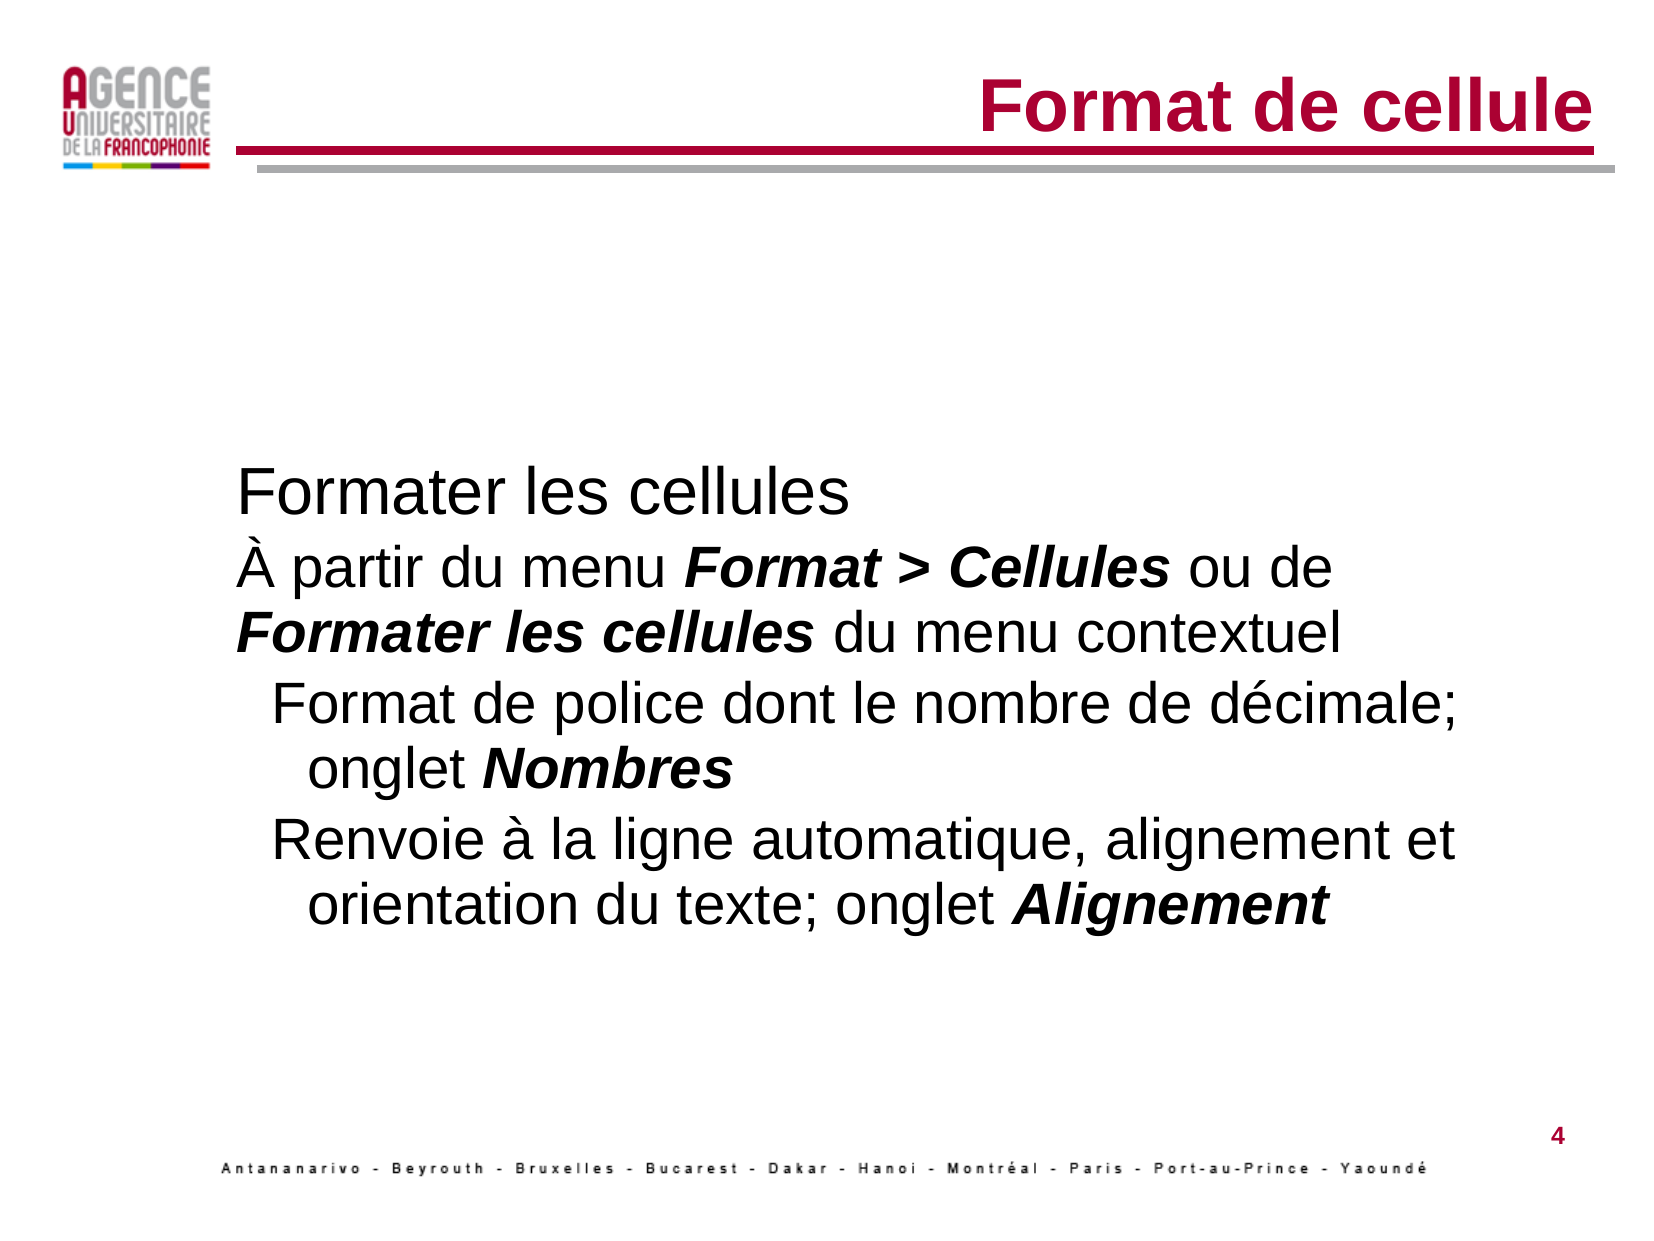

# Format de cellule
Formater les cellules
À partir du menu Format > Cellules ou de Formater les cellules du menu contextuel
Format de police dont le nombre de décimale; onglet Nombres
Renvoie à la ligne automatique, alignement et orientation du texte; onglet Alignement
4